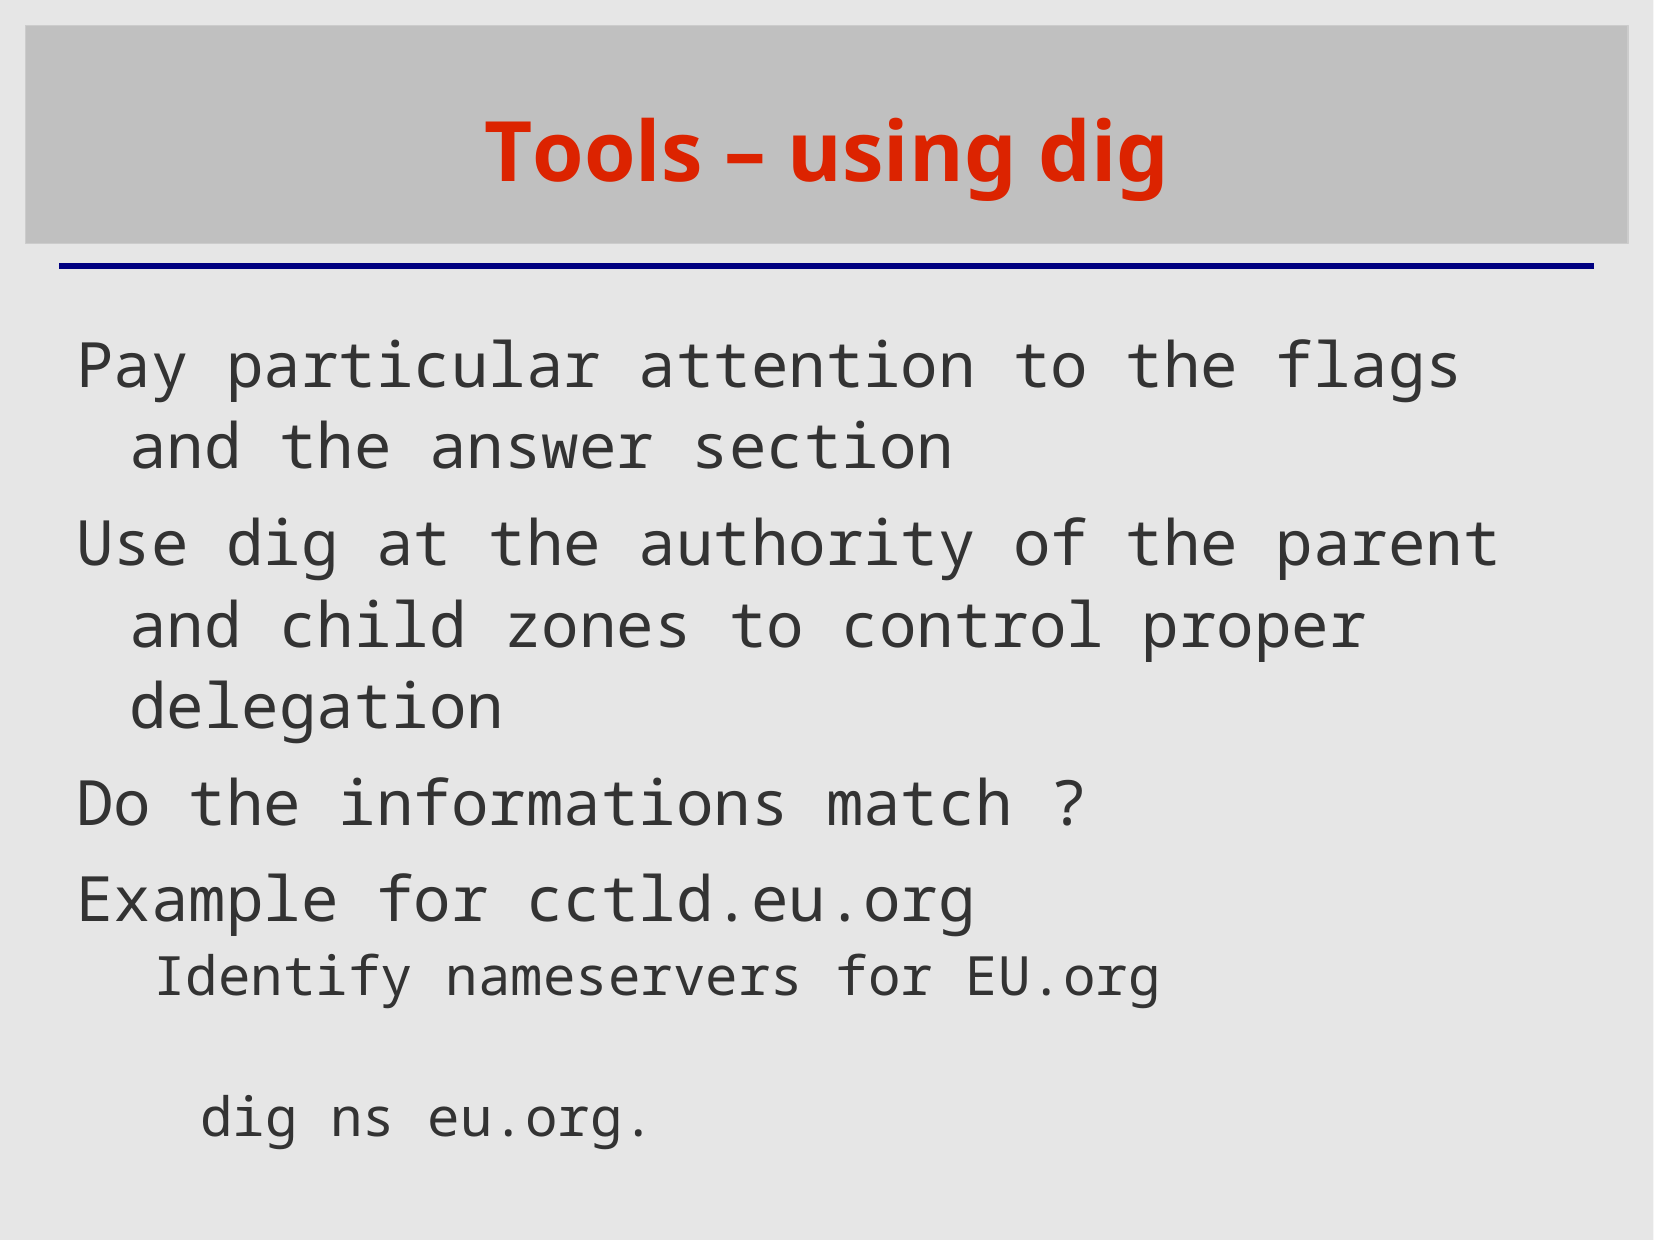

# Tools – using dig
Pay particular attention to the flags and the answer section
Use dig at the authority of the parent and child zones to control proper delegation
Do the informations match ?
Example for cctld.eu.org
Identify nameservers for EU.org
dig ns eu.org.